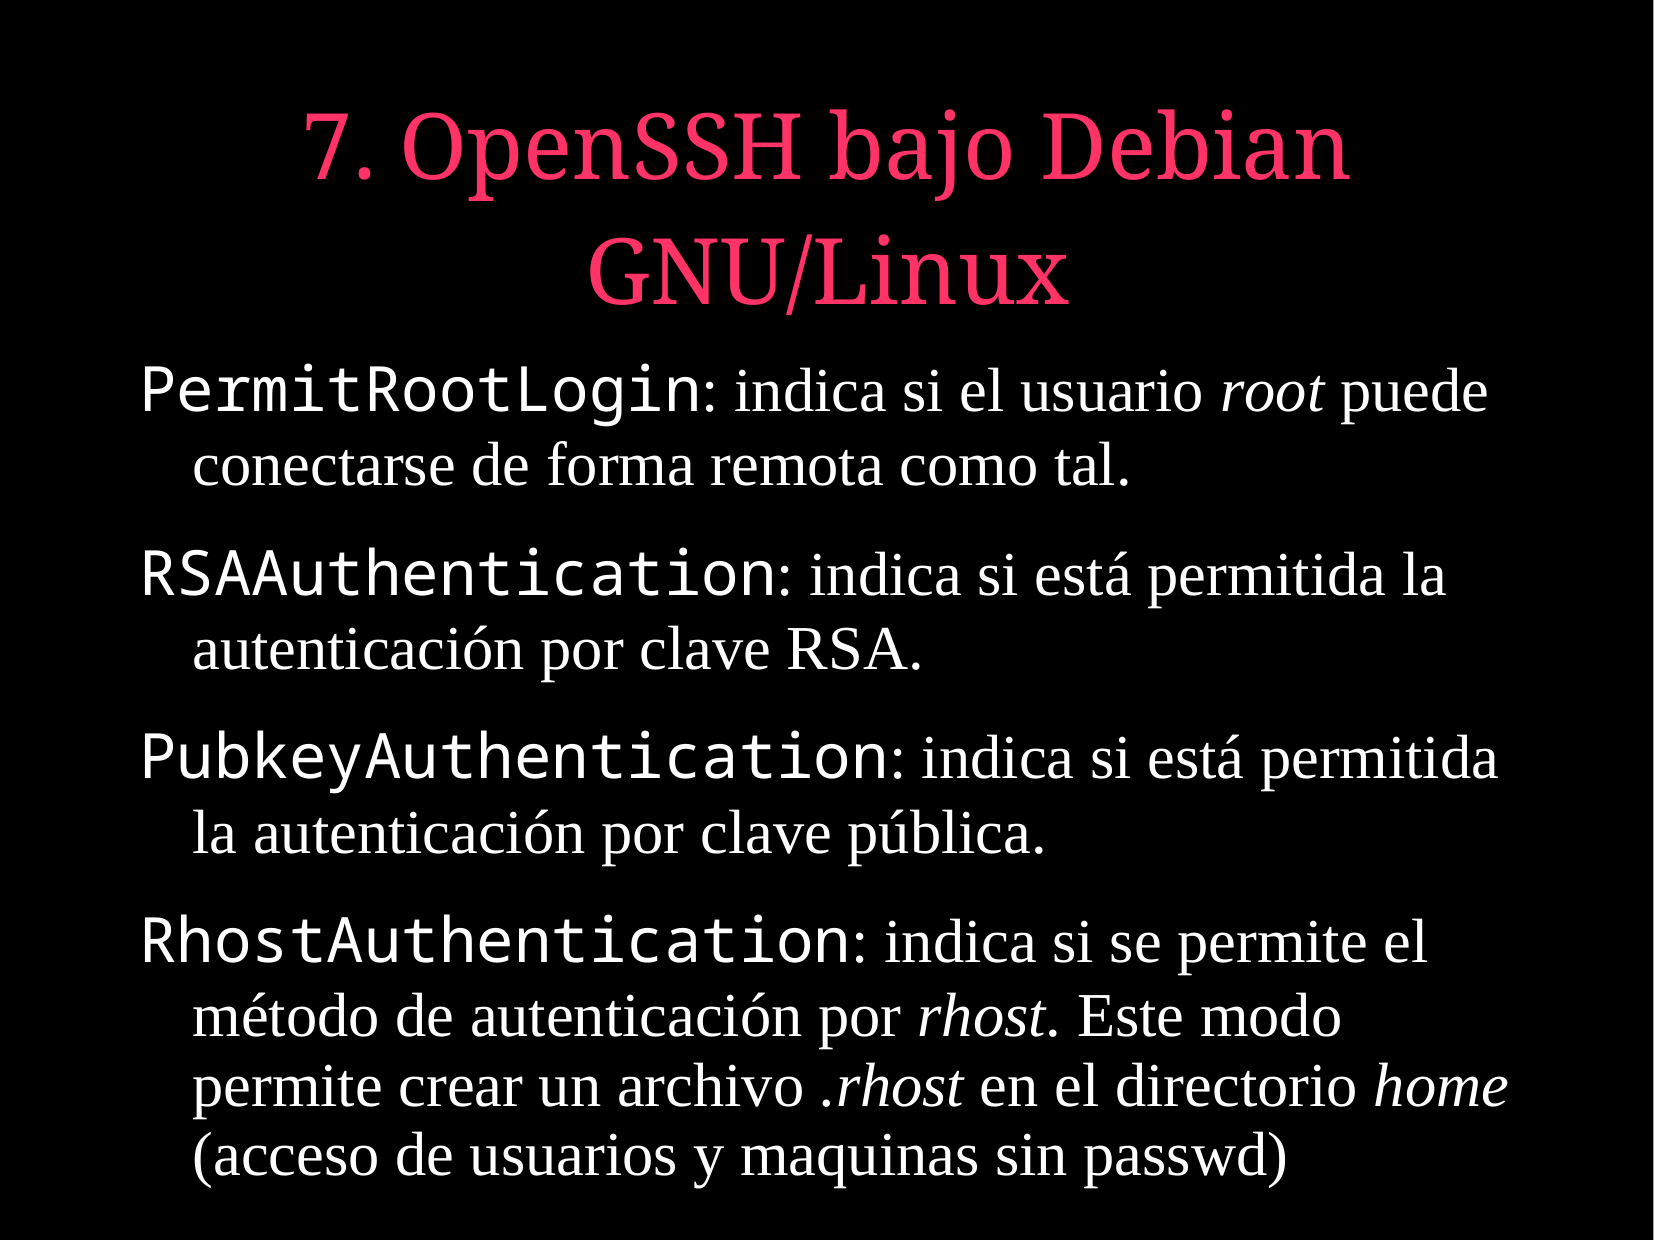

# 7. OpenSSH bajo Debian GNU/Linux
PermitRootLogin: indica si el usuario root puede conectarse de forma remota como tal.
RSAAuthentication: indica si está permitida la autenticación por clave RSA.
PubkeyAuthentication: indica si está permitida la autenticación por clave pública.
RhostAuthentication: indica si se permite el método de autenticación por rhost. Este modo permite crear un archivo .rhost en el directorio home (acceso de usuarios y maquinas sin passwd)